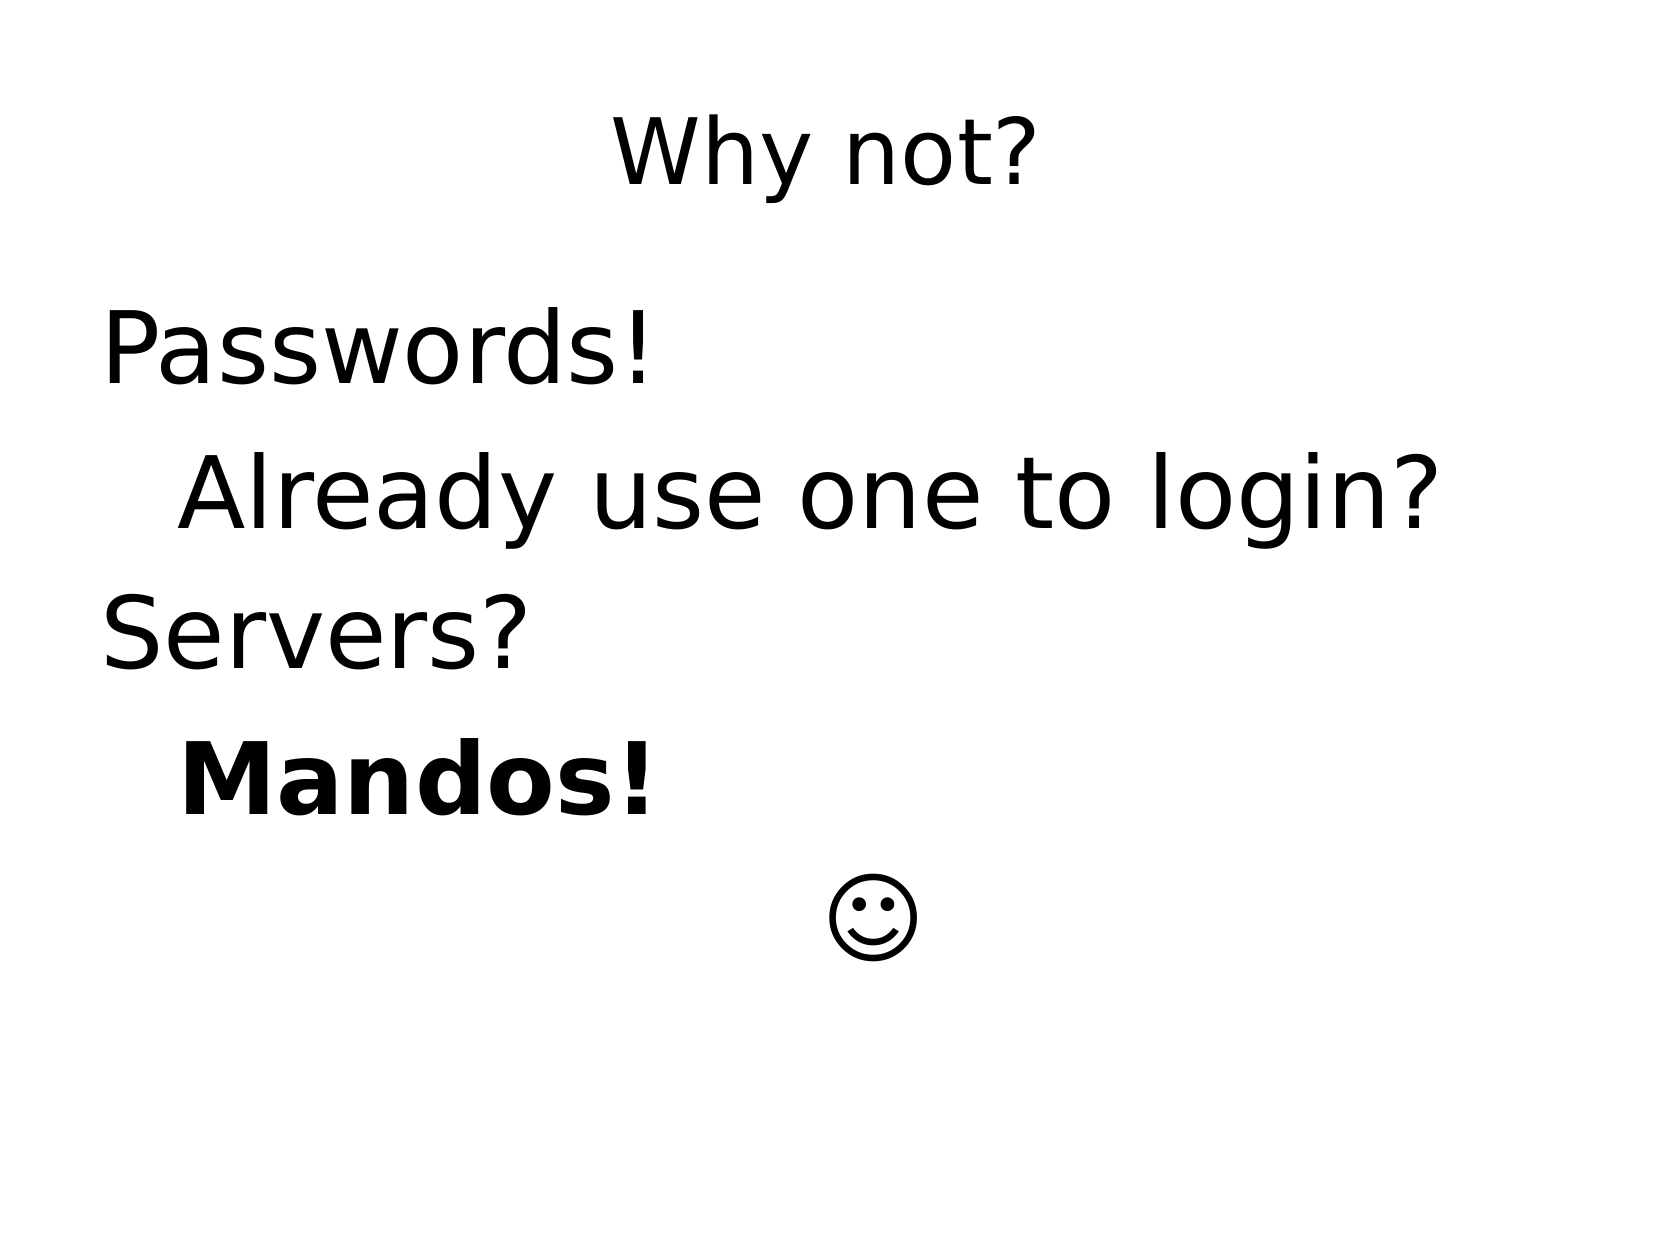

# Why not?
Passwords!
Already use one to login?
Servers?
Mandos!
☺